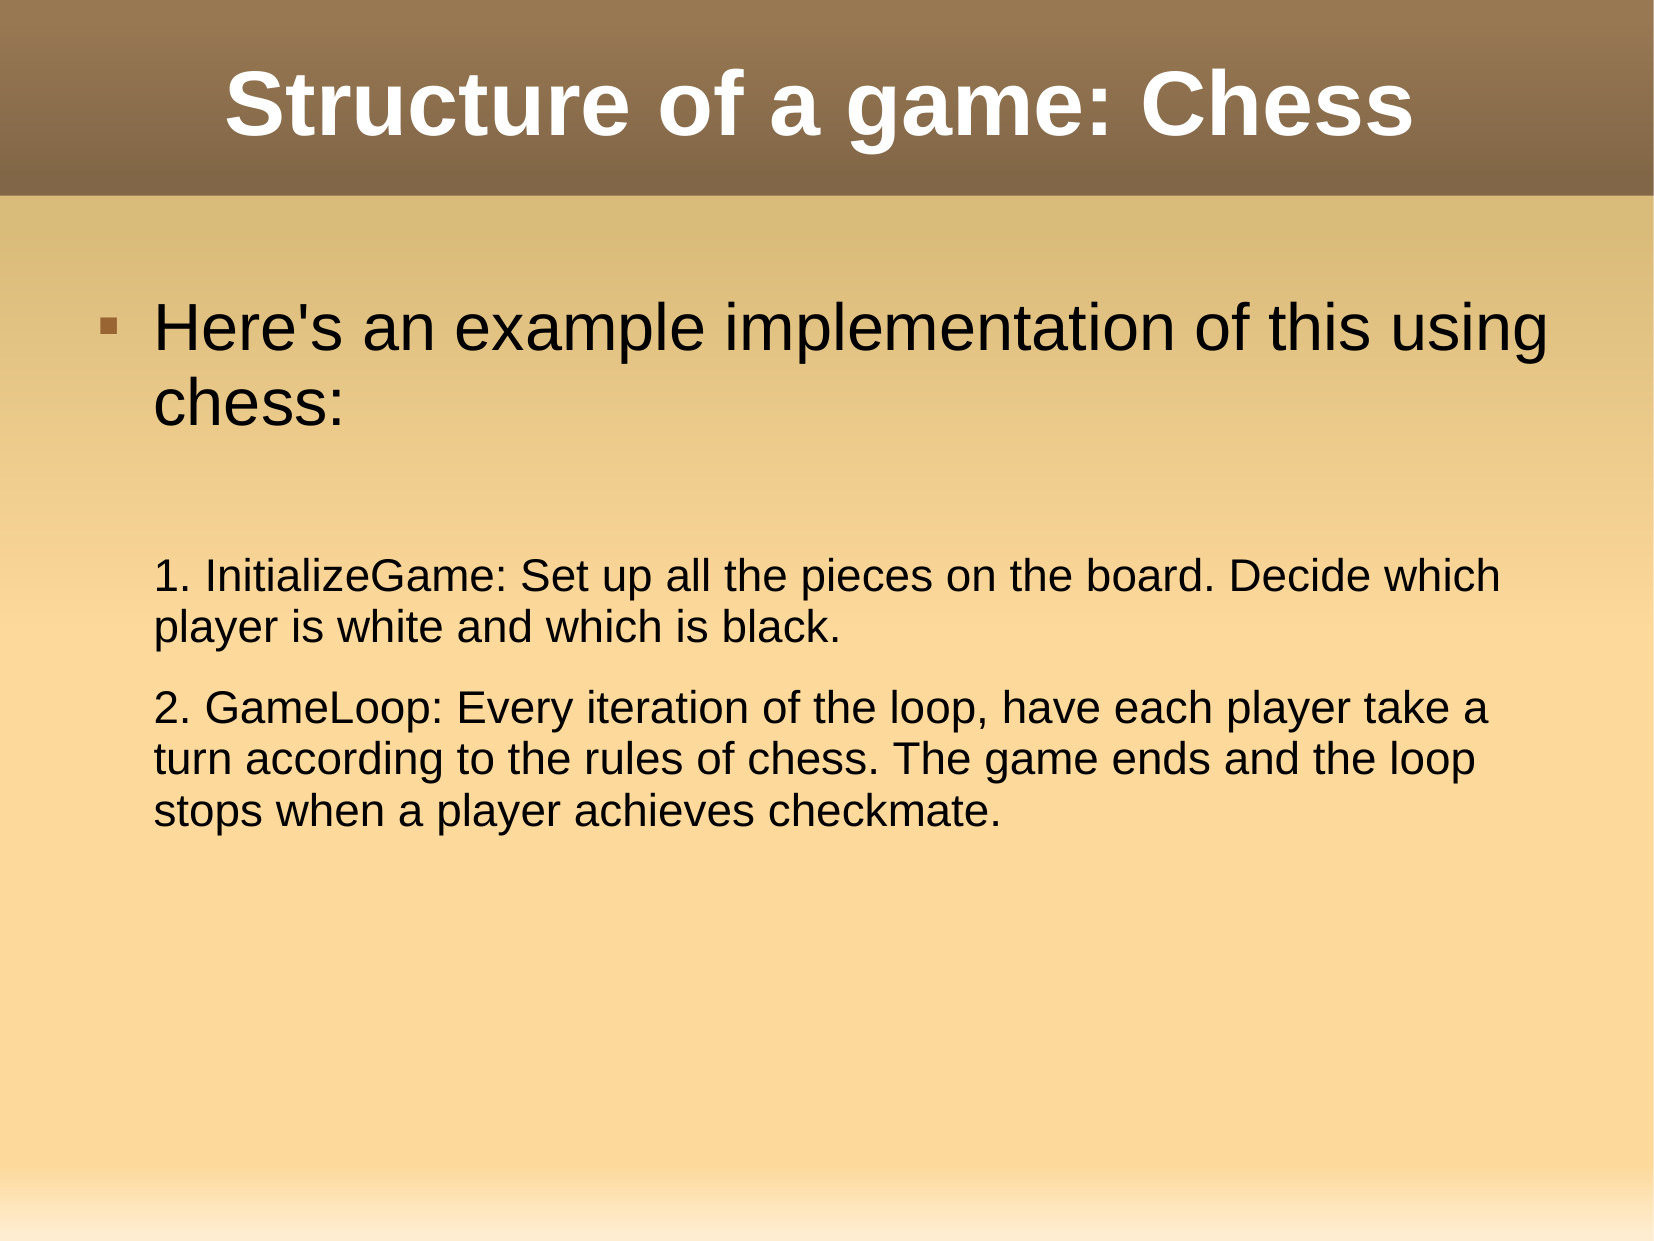

# Structure of a game: Chess
Here's an example implementation of this using chess:
1. InitializeGame: Set up all the pieces on the board. Decide which player is white and which is black.
2. GameLoop: Every iteration of the loop, have each player take a turn according to the rules of chess. The game ends and the loop stops when a player achieves checkmate.